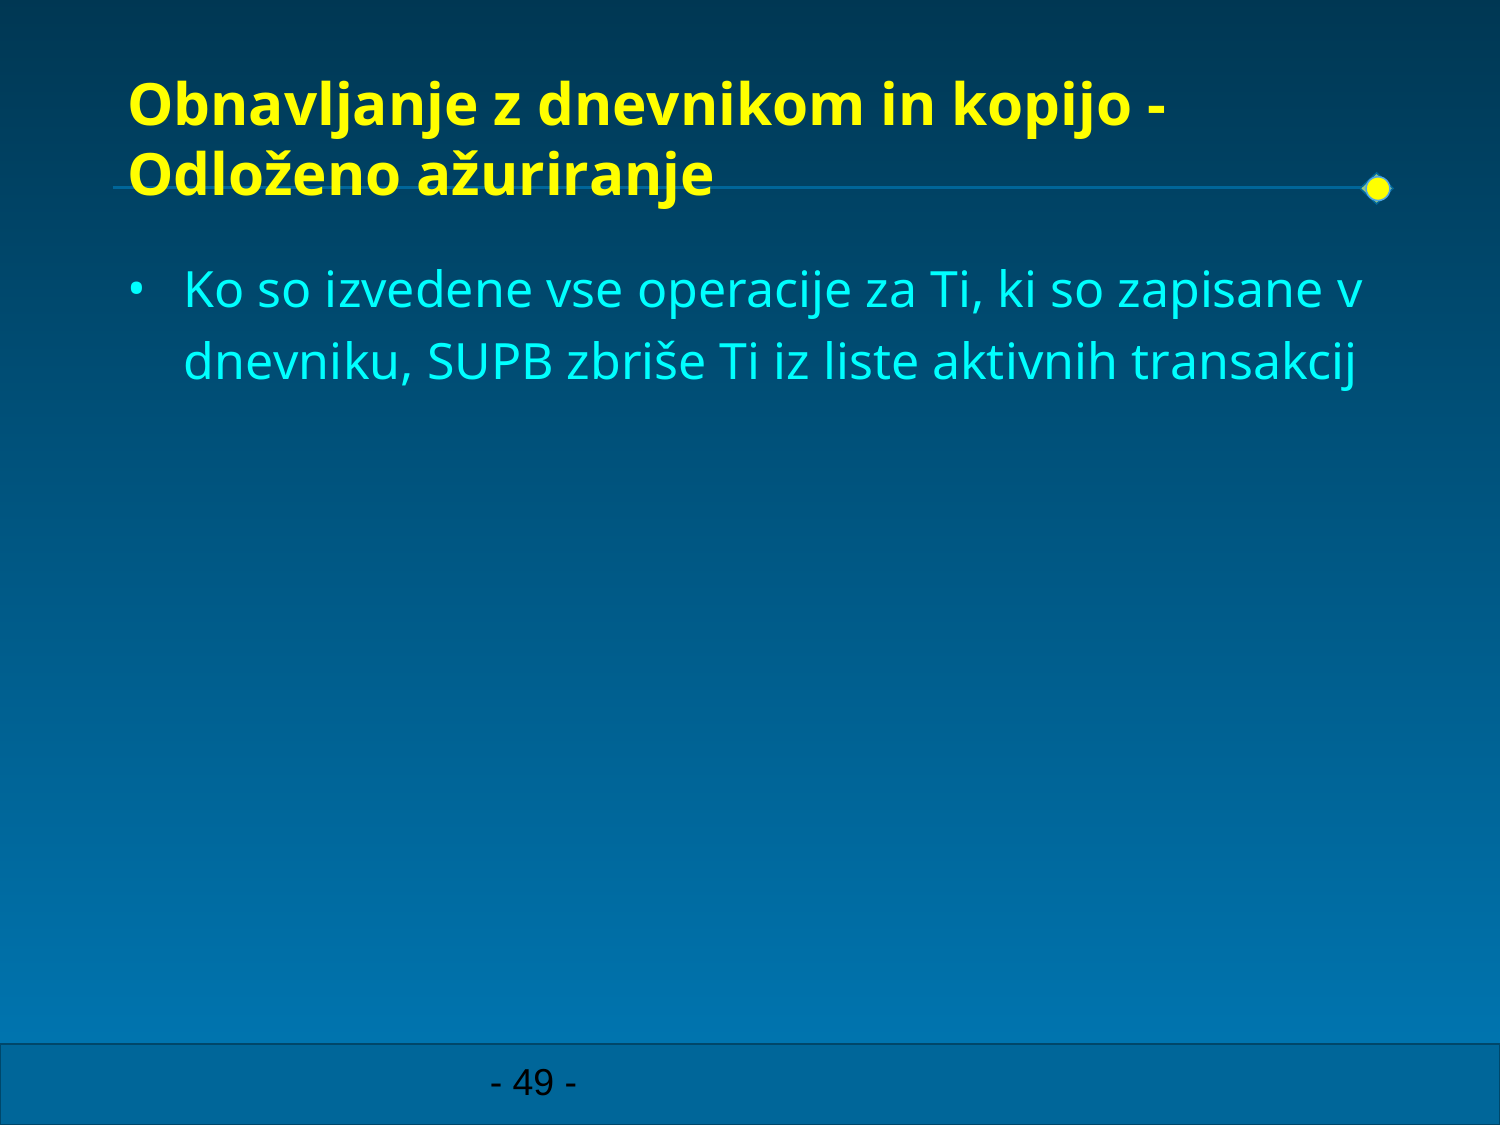

Obnavljanje z dnevnikom in kopijo - Odloženo ažuriranje
# Ko so izvedene vse operacije za Ti, ki so zapisane v dnevniku, SUPB zbriše Ti iz liste aktivnih transakcij